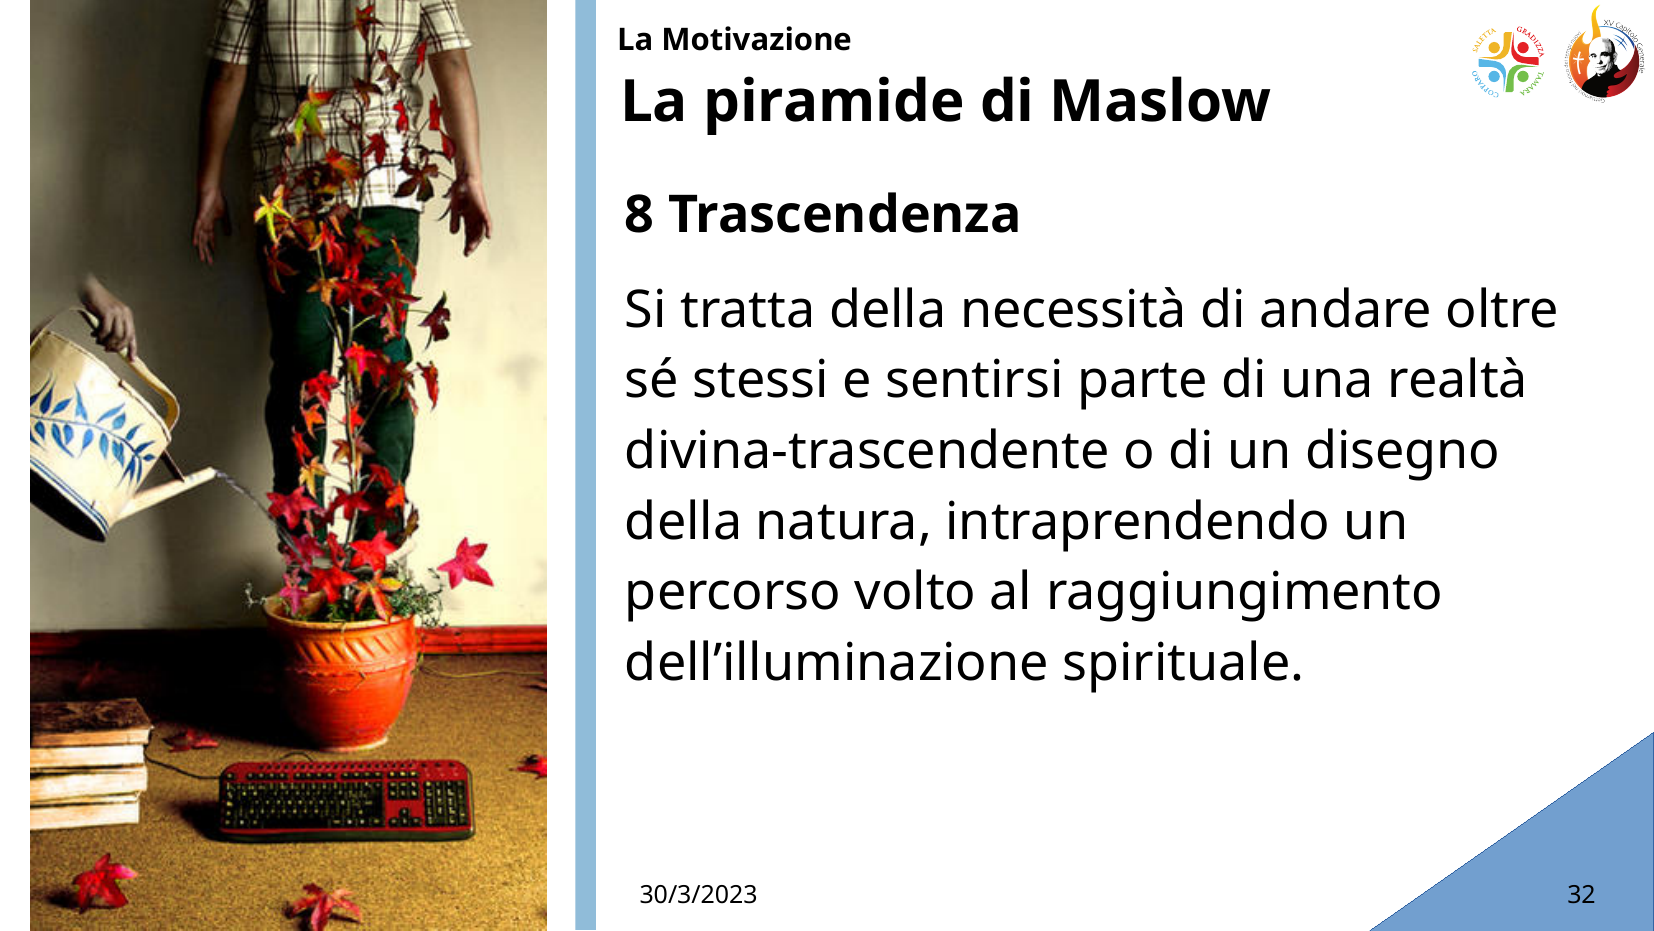

La Motivazione
La piramide di Maslow
# 8 Trascendenza
Si tratta della necessità di andare oltre sé stessi e sentirsi parte di una realtà divina-trascendente o di un disegno della natura, intraprendendo un percorso volto al raggiungimento dell’illuminazione spirituale.